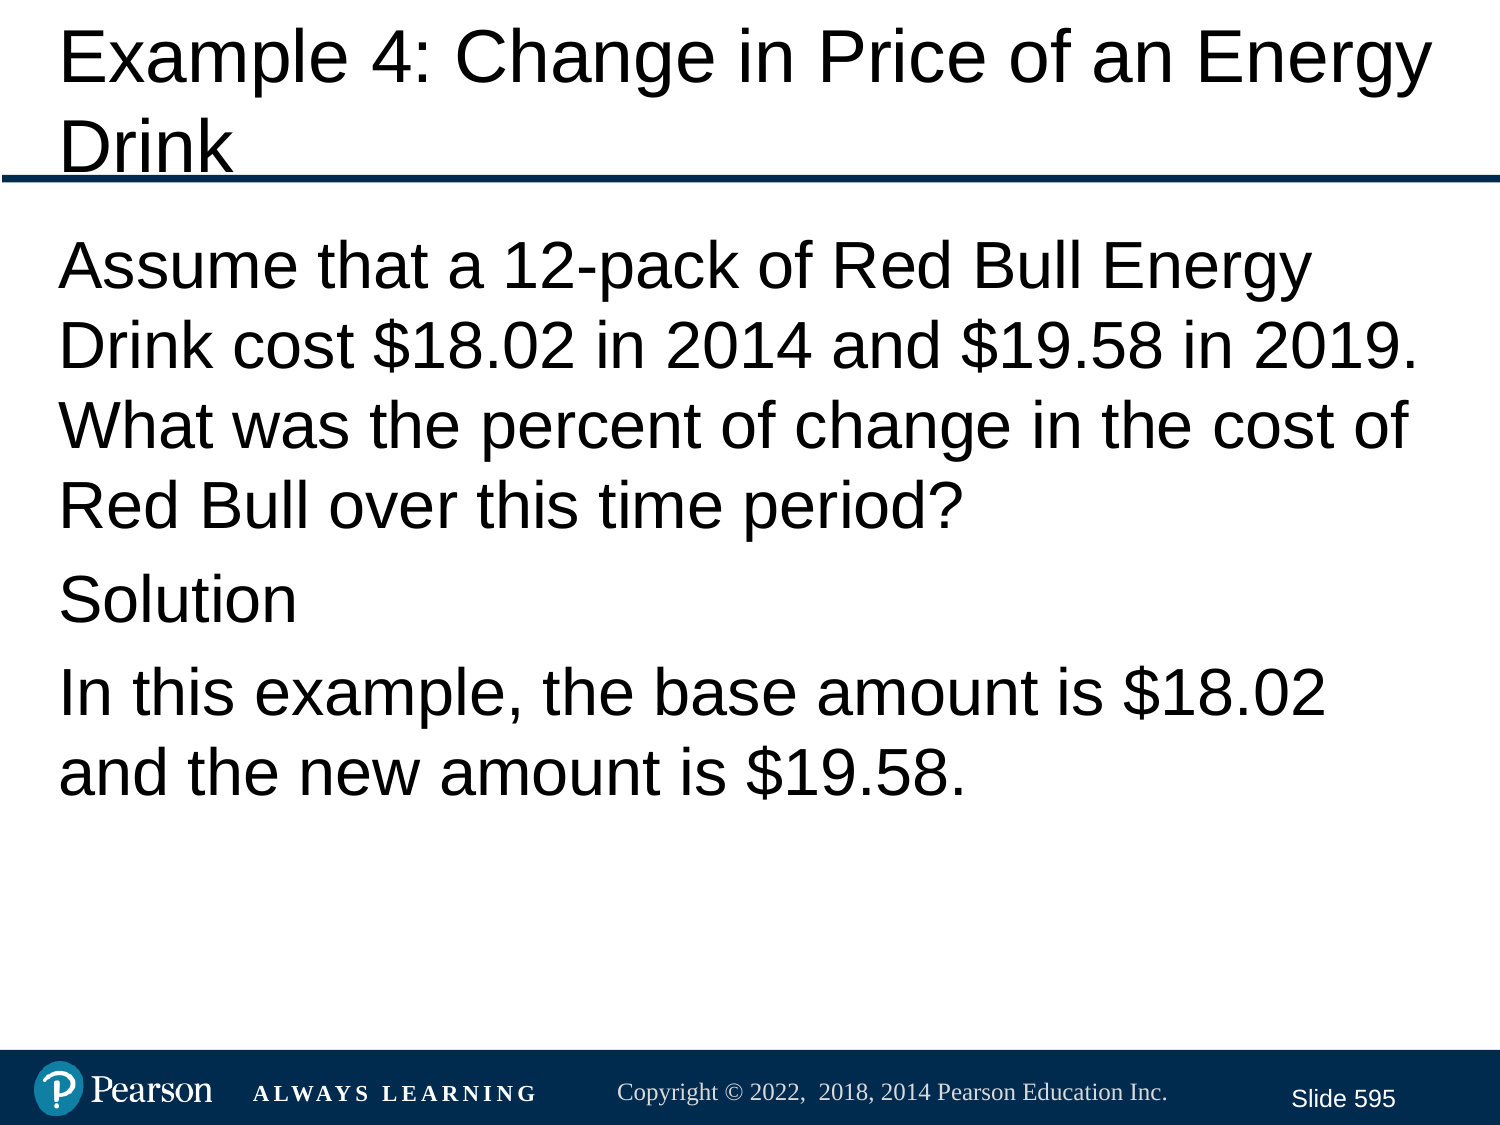

# Example 4: Change in Price of an Energy Drink
Assume that a 12-pack of Red Bull Energy Drink cost $18.02 in 2014 and $19.58 in 2019. What was the percent of change in the cost of Red Bull over this time period?
Solution
In this example, the base amount is $18.02 and the new amount is $19.58.